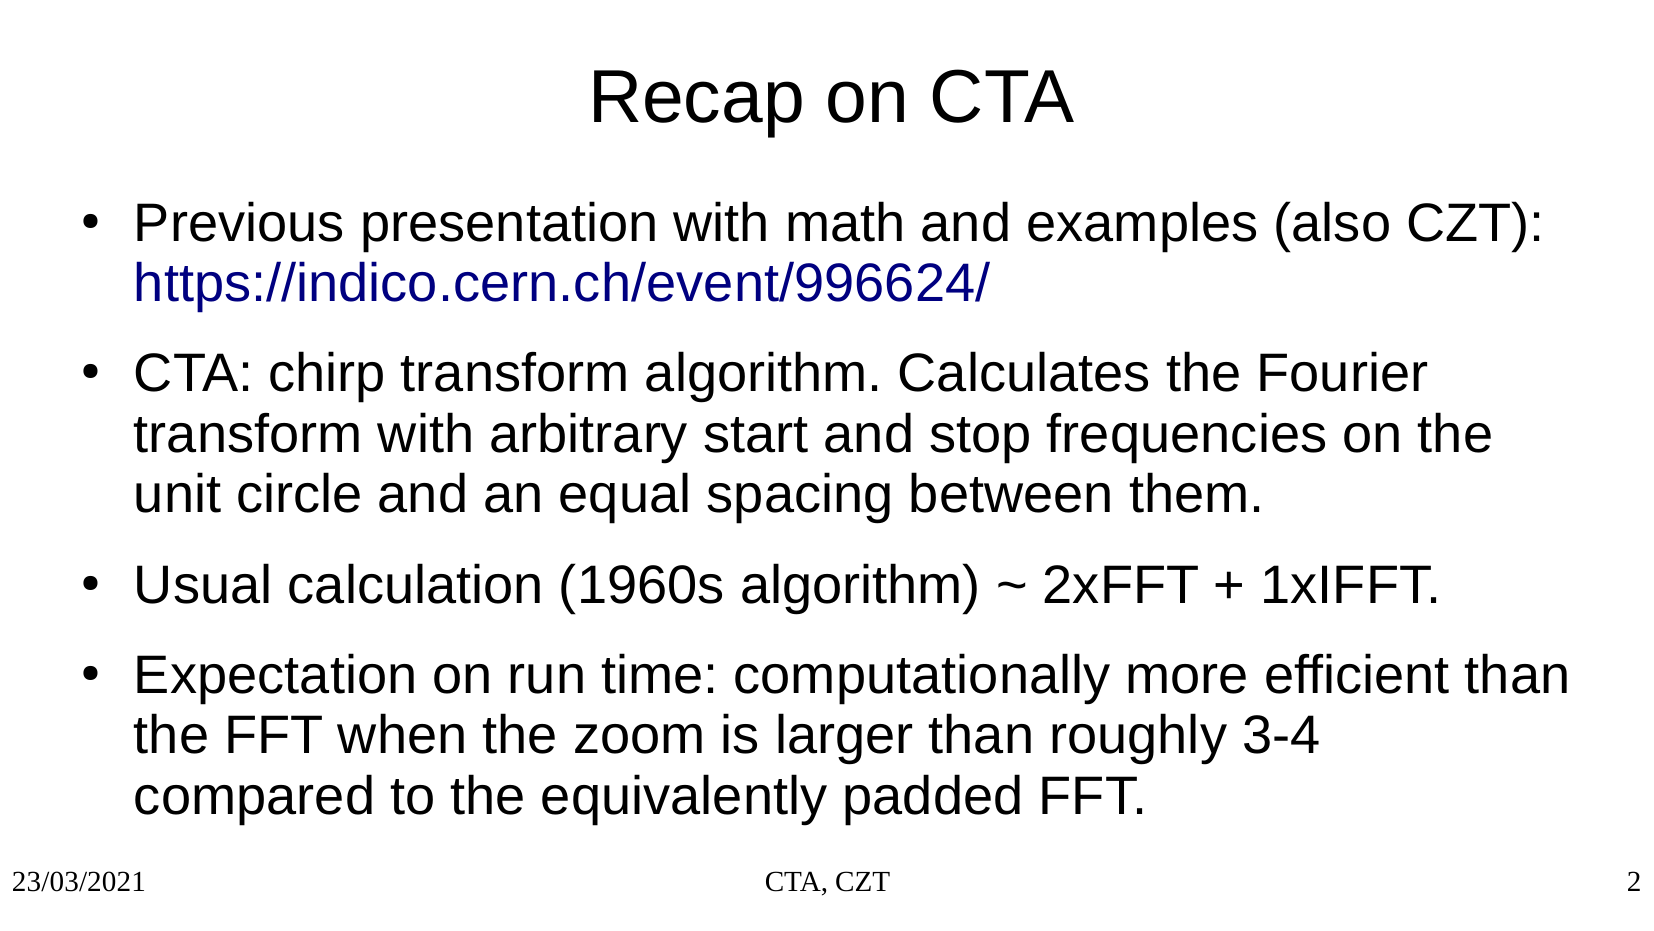

# Recap on CTA
Previous presentation with math and examples (also CZT): https://indico.cern.ch/event/996624/
CTA: chirp transform algorithm. Calculates the Fourier transform with arbitrary start and stop frequencies on the unit circle and an equal spacing between them.
Usual calculation (1960s algorithm) ~ 2xFFT + 1xIFFT.
Expectation on run time: computationally more efficient than the FFT when the zoom is larger than roughly 3-4 compared to the equivalently padded FFT.
23/03/2021
CTA, CZT
2